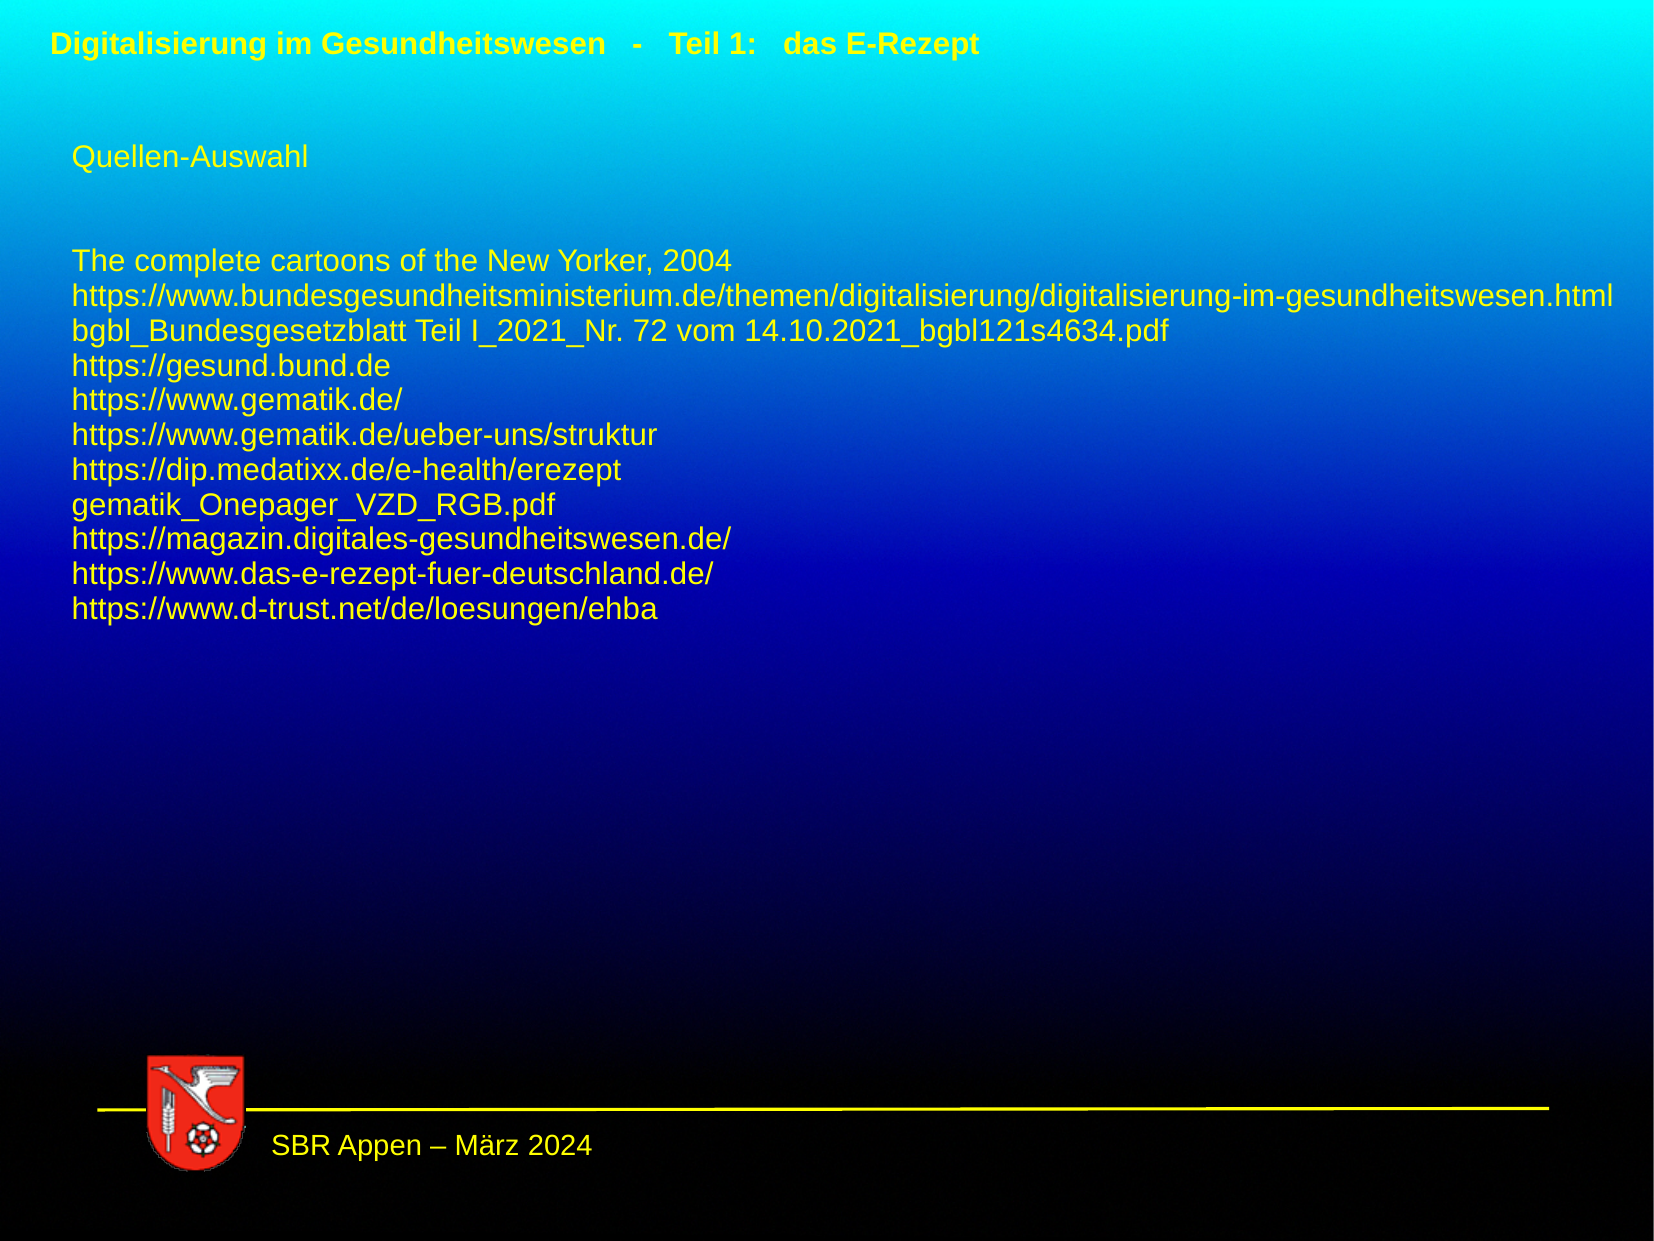

Digitalisierung im Gesundheitswesen - Teil 1: das E-Rezept
Quellen-Auswahl
The complete cartoons of the New Yorker, 2004
https://www.bundesgesundheitsministerium.de/themen/digitalisierung/digitalisierung-im-gesundheitswesen.html
bgbl_Bundesgesetzblatt Teil I_2021_Nr. 72 vom 14.10.2021_bgbl121s4634.pdf
https://gesund.bund.de
https://www.gematik.de/
https://www.gematik.de/ueber-uns/struktur
https://dip.medatixx.de/e-health/erezept
gematik_Onepager_VZD_RGB.pdf
https://magazin.digitales-gesundheitswesen.de/
https://www.das-e-rezept-fuer-deutschland.de/
https://www.d-trust.net/de/loesungen/ehba
SBR Appen – März 2024